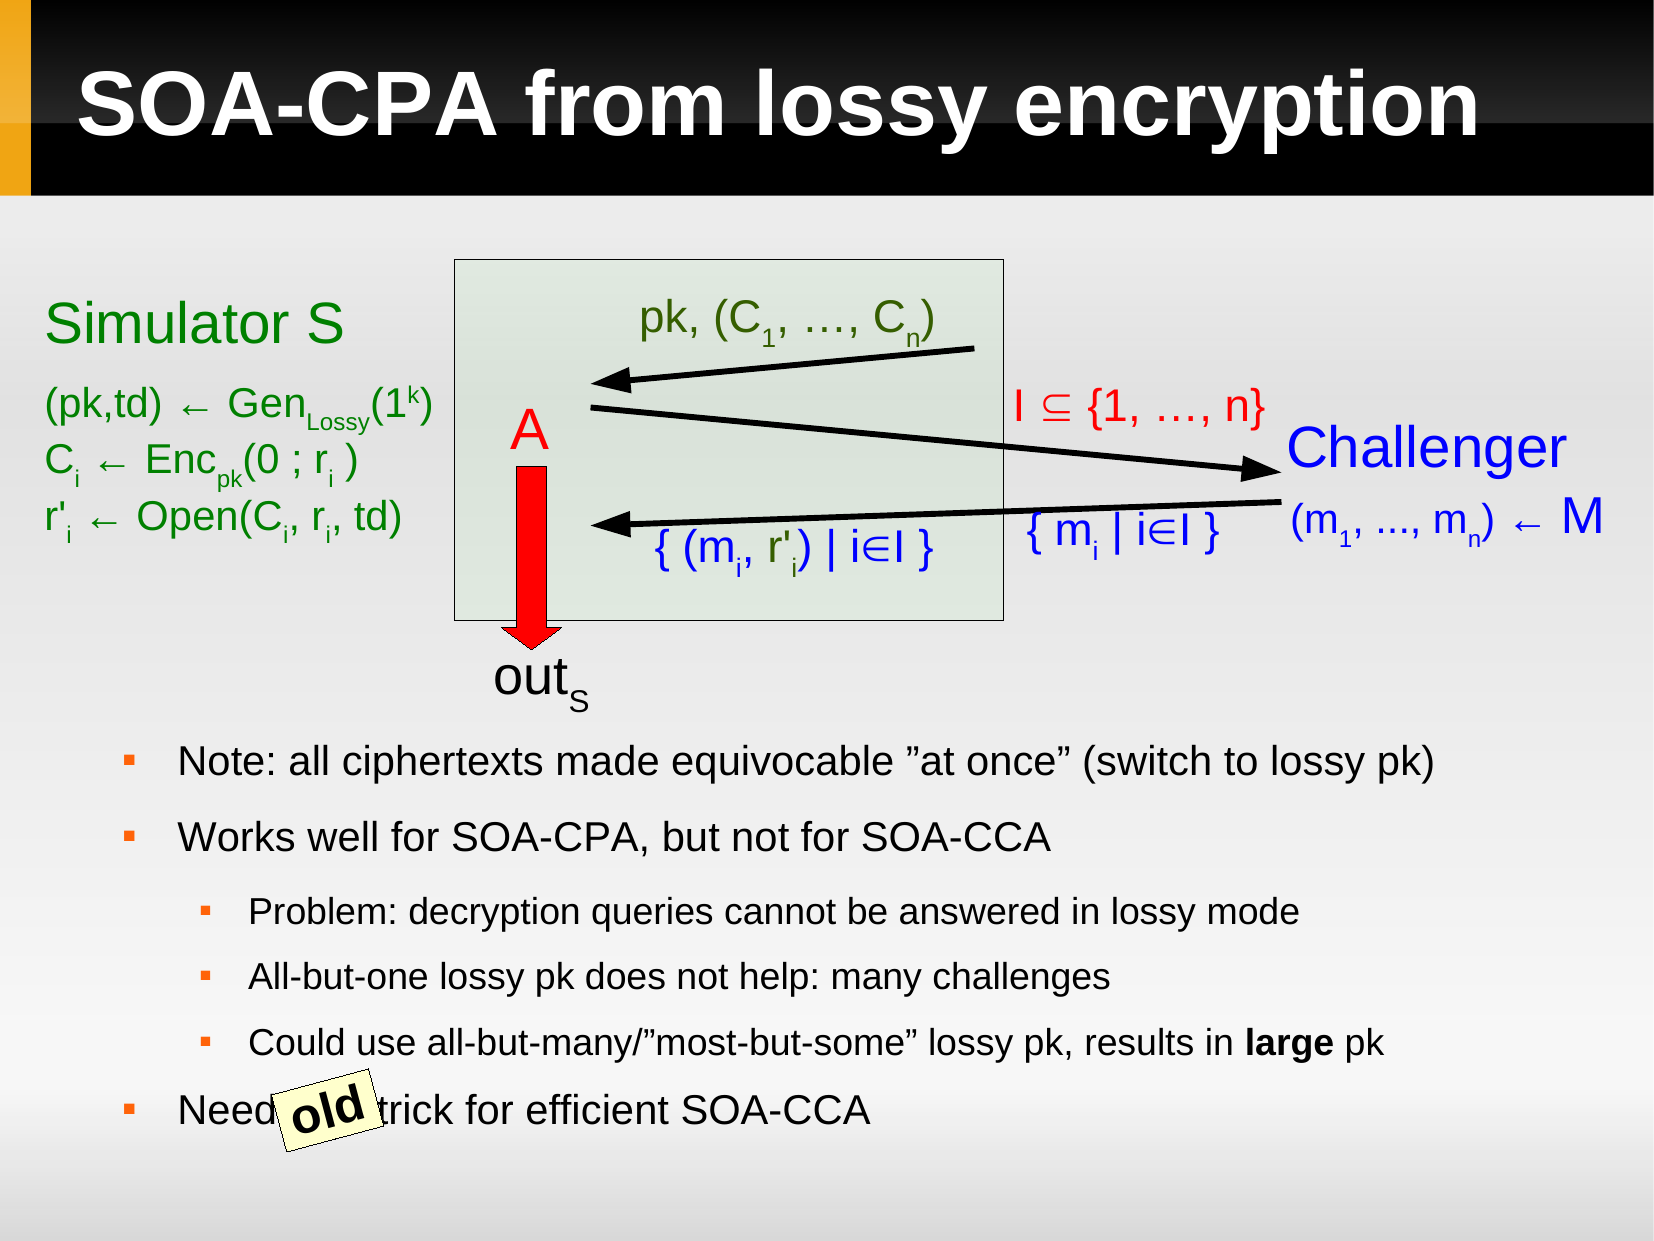

# SOA-CPA from lossy encryption
pk, (C1, …, Cn)
Simulator S
(pk,td) ← GenLossy(1k)
Ci ← Encpk(0 ; ri )
r'i ← Open(Ci, ri, td)
I Í {1, …, n}
A
Challenger
(m1, ..., mn) ← M
{ mi | iÎI }
{ (mi, r'i) | iÎI }
outS
Note: all ciphertexts made equivocable ”at once” (switch to lossy pk)
Works well for SOA-CPA, but not for SOA-CCA
Problem: decryption queries cannot be answered in lossy mode
All-but-one lossy pk does not help: many challenges
Could use all-but-many/”most-but-some” lossy pk, results in large pk
Need new trick for efficient SOA-CCA
old